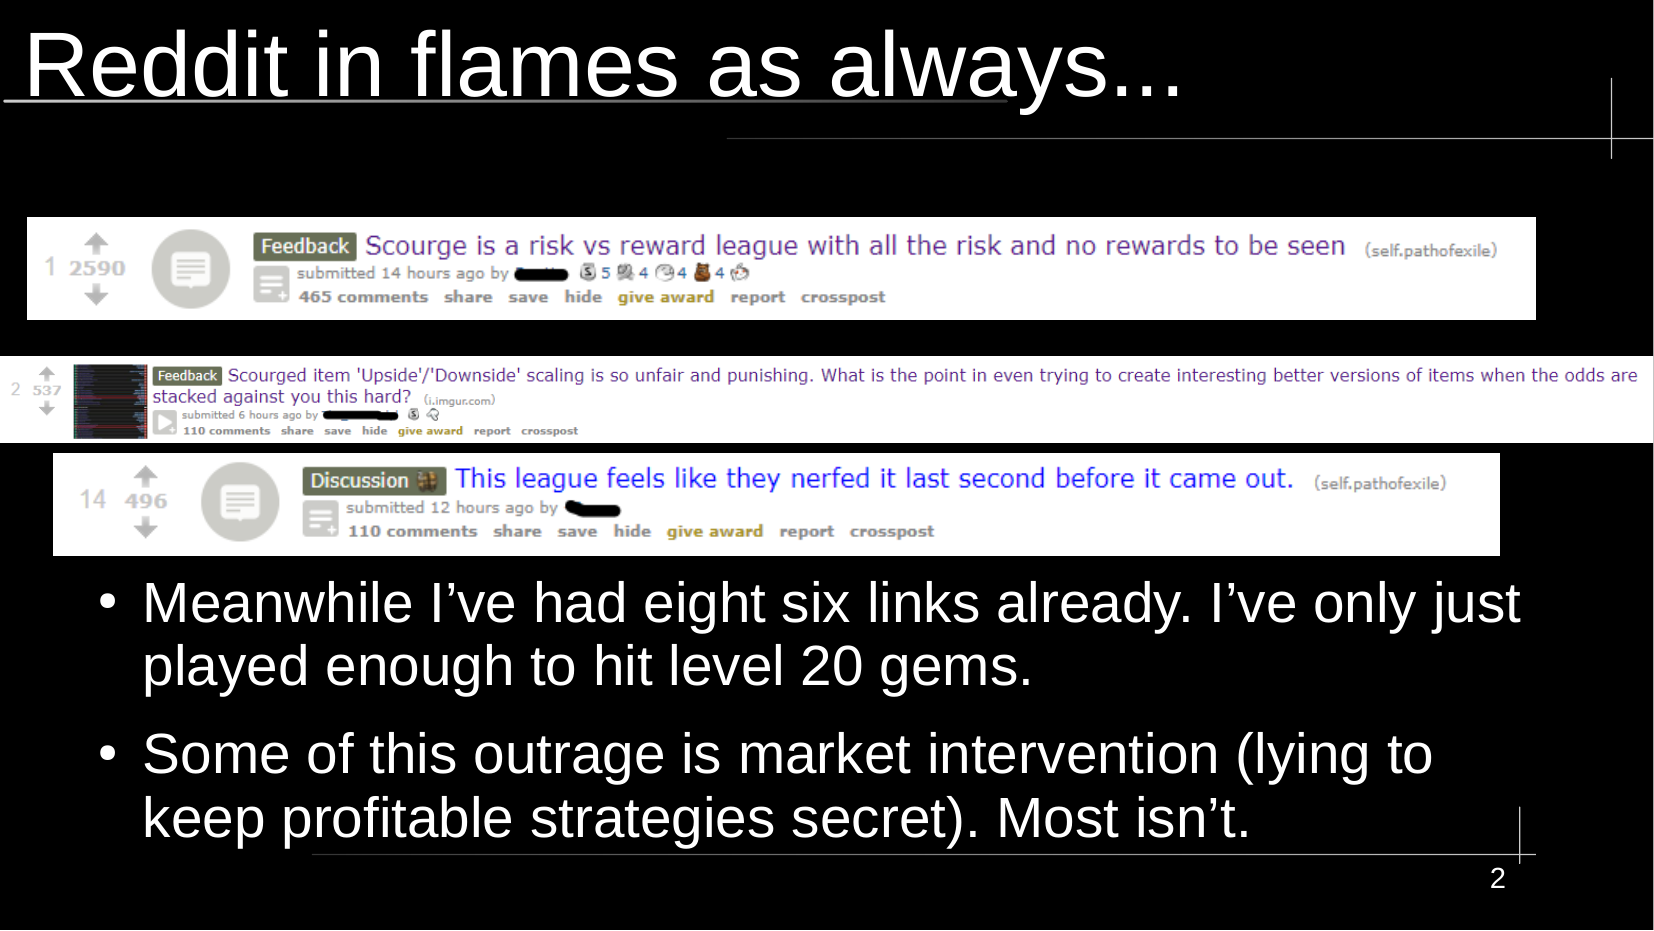

# Reddit in flames as always...
Meanwhile I’ve had eight six links already. I’ve only just played enough to hit level 20 gems.
Some of this outrage is market intervention (lying to keep profitable strategies secret). Most isn’t.
2